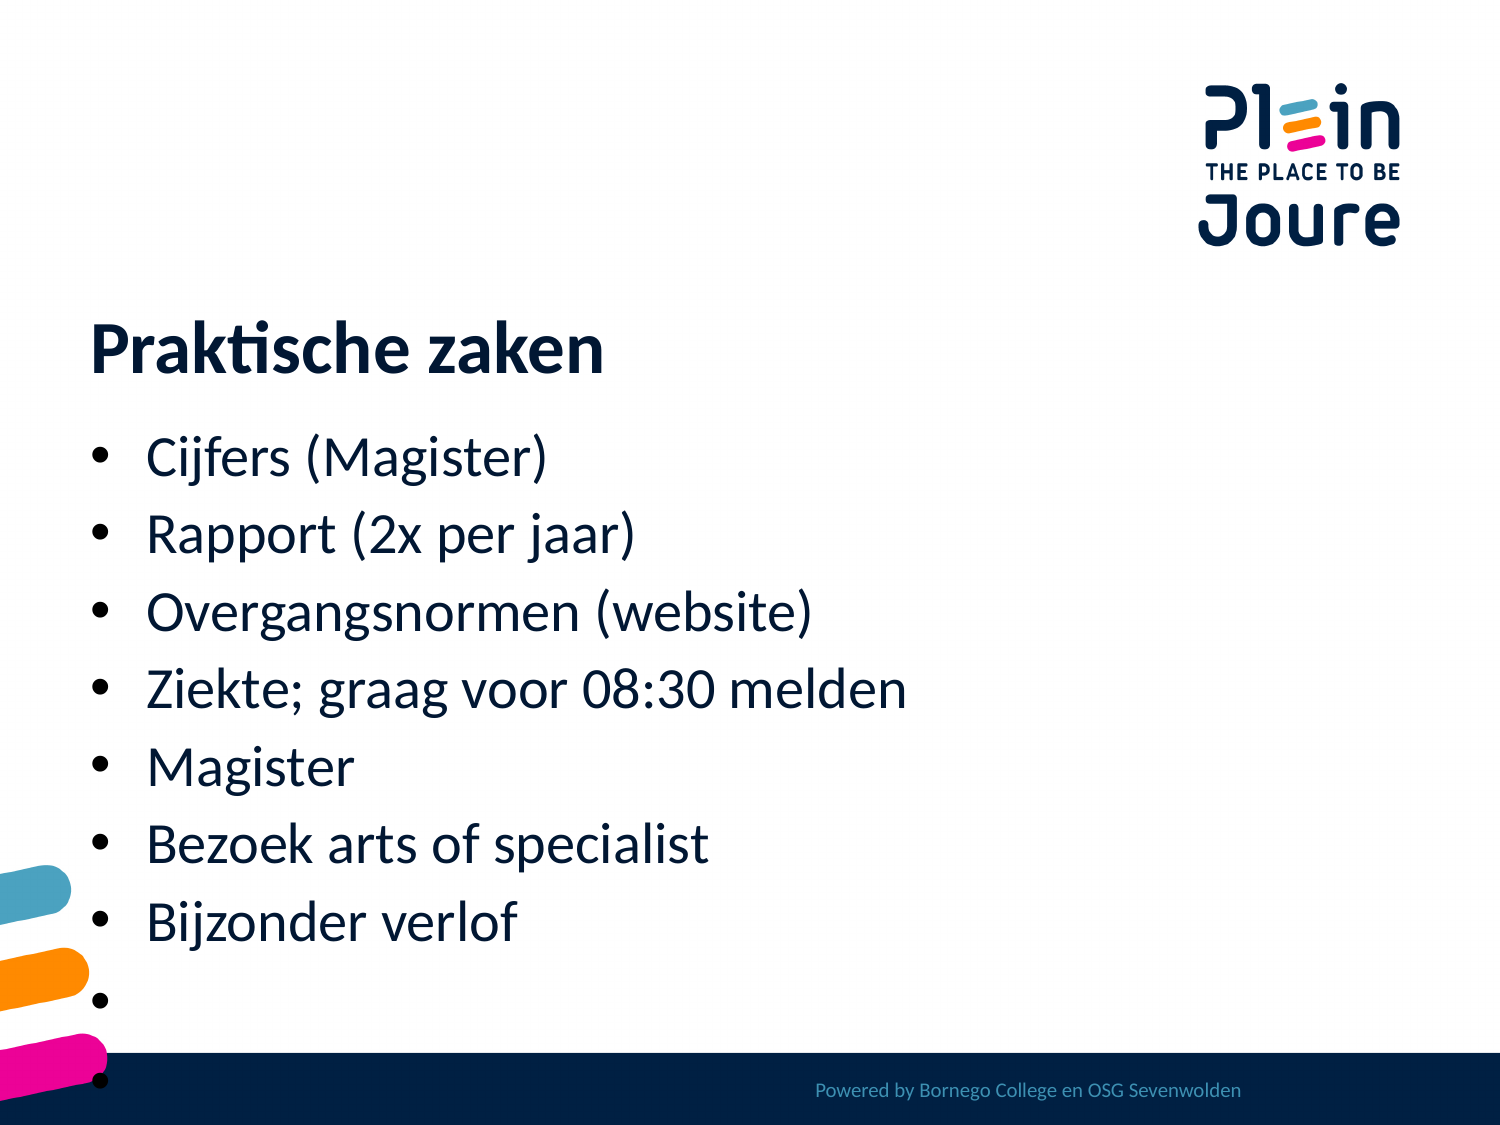

# Praktische zaken
Cijfers (Magister)
Rapport (2x per jaar)
Overgangsnormen (website)
Ziekte; graag voor 08:30 melden
Magister
Bezoek arts of specialist
Bijzonder verlof
Powered by Bornego College en OSG Sevenwolden